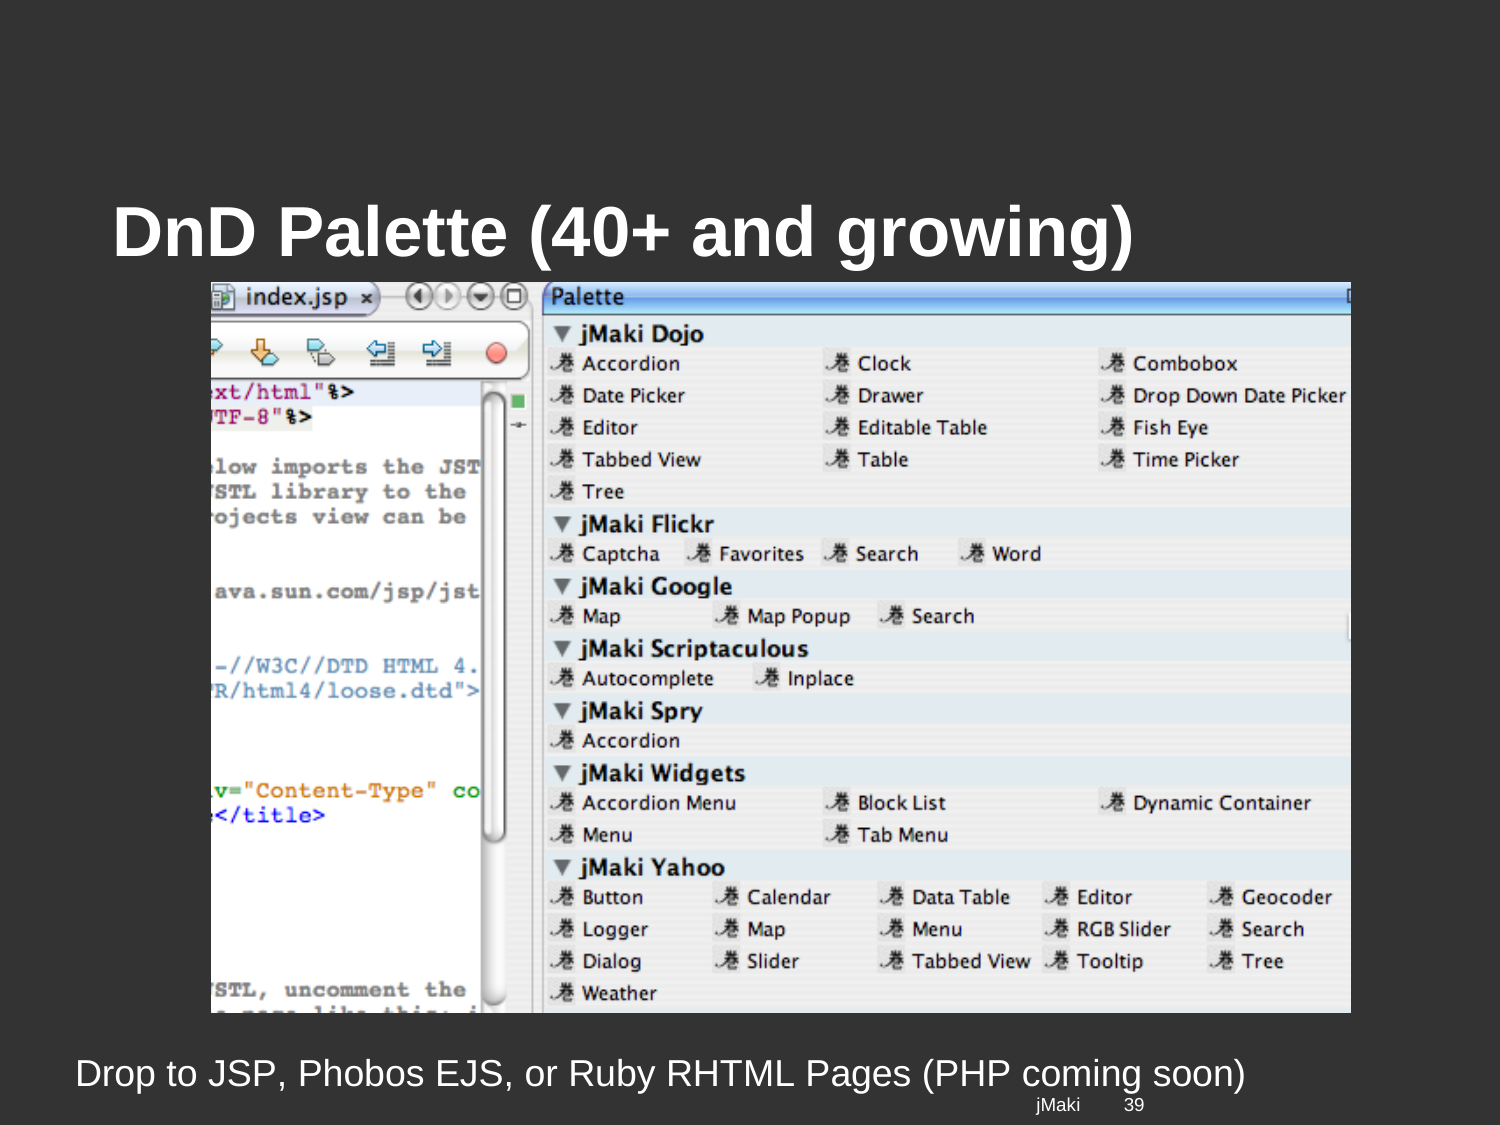

# DnD Palette (40+ and growing)
Drop to JSP, Phobos EJS, or Ruby RHTML Pages (PHP coming soon)